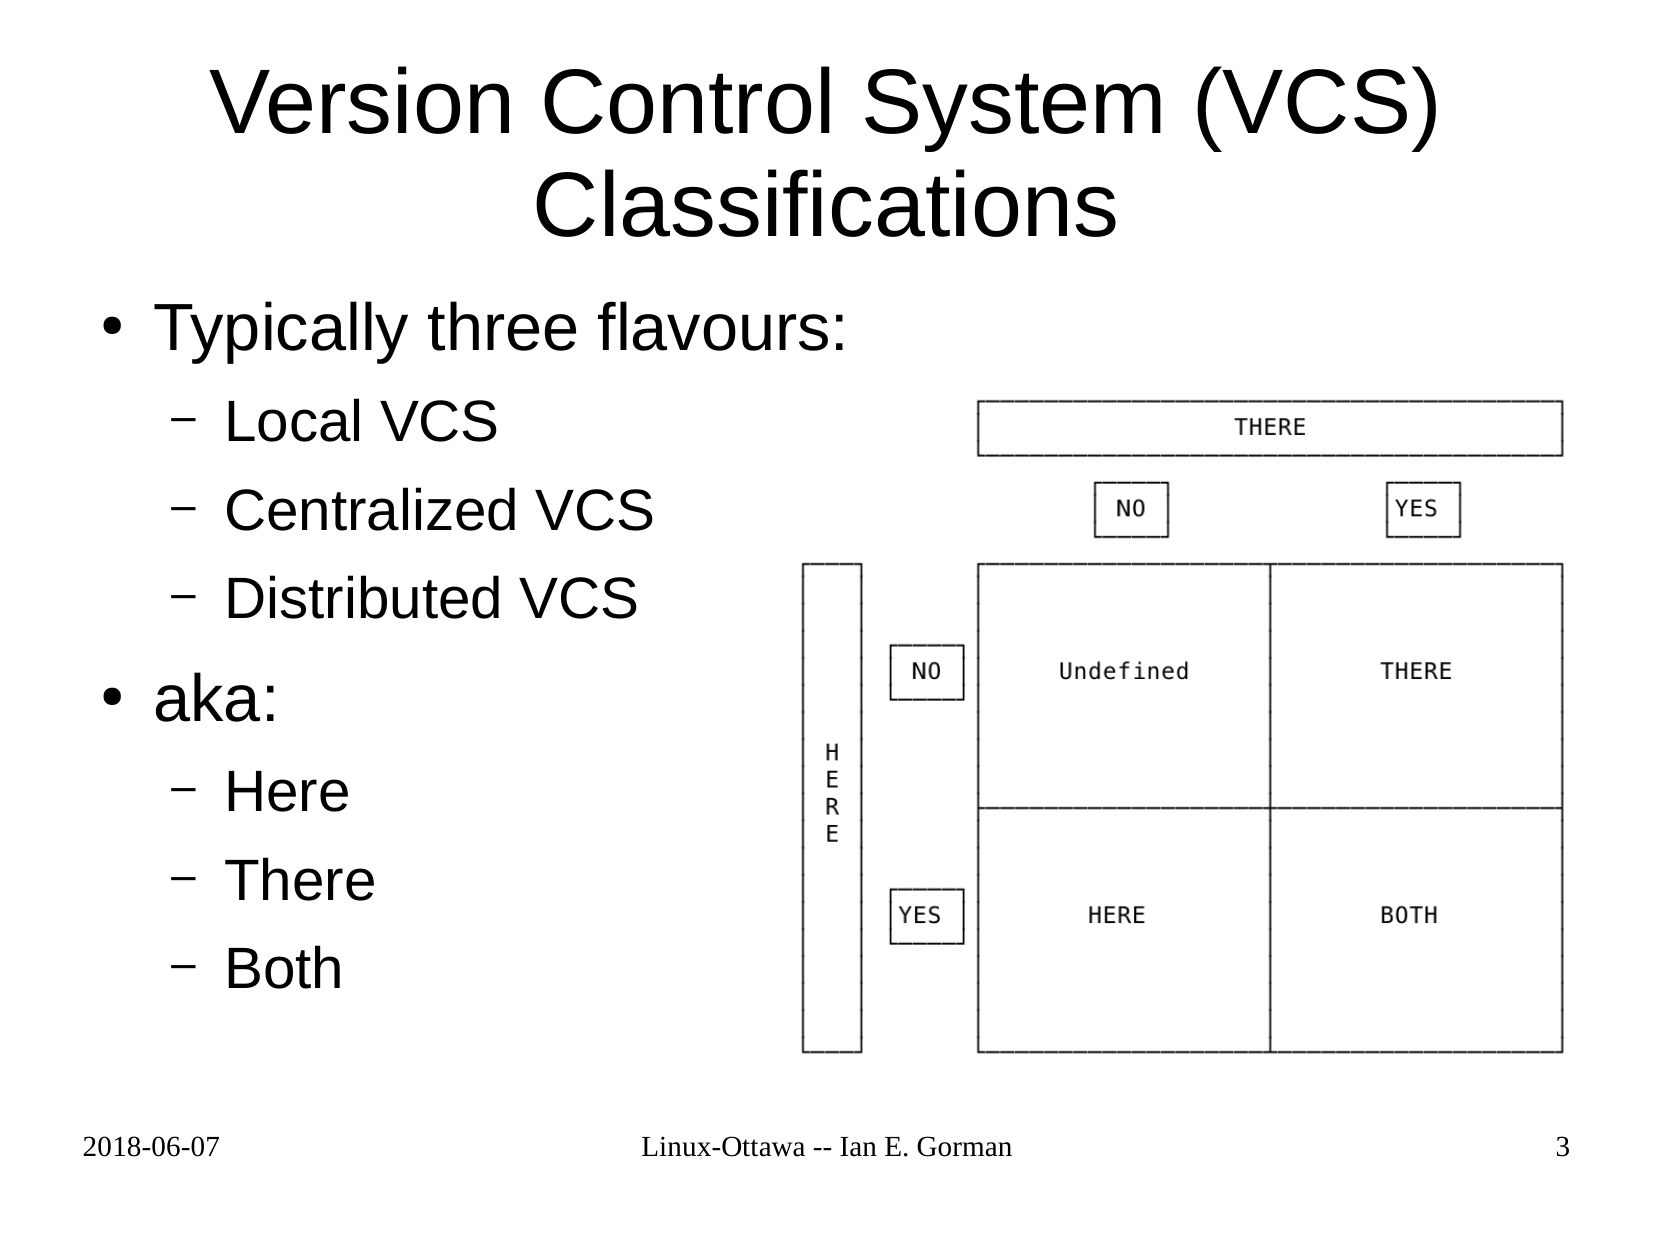

# Version Control System (VCS) Classifications
Typically three flavours:
Local VCS
Centralized VCS
Distributed VCS
aka:
Here
There
Both
2018-06-07
Linux-Ottawa -- Ian E. Gorman
3